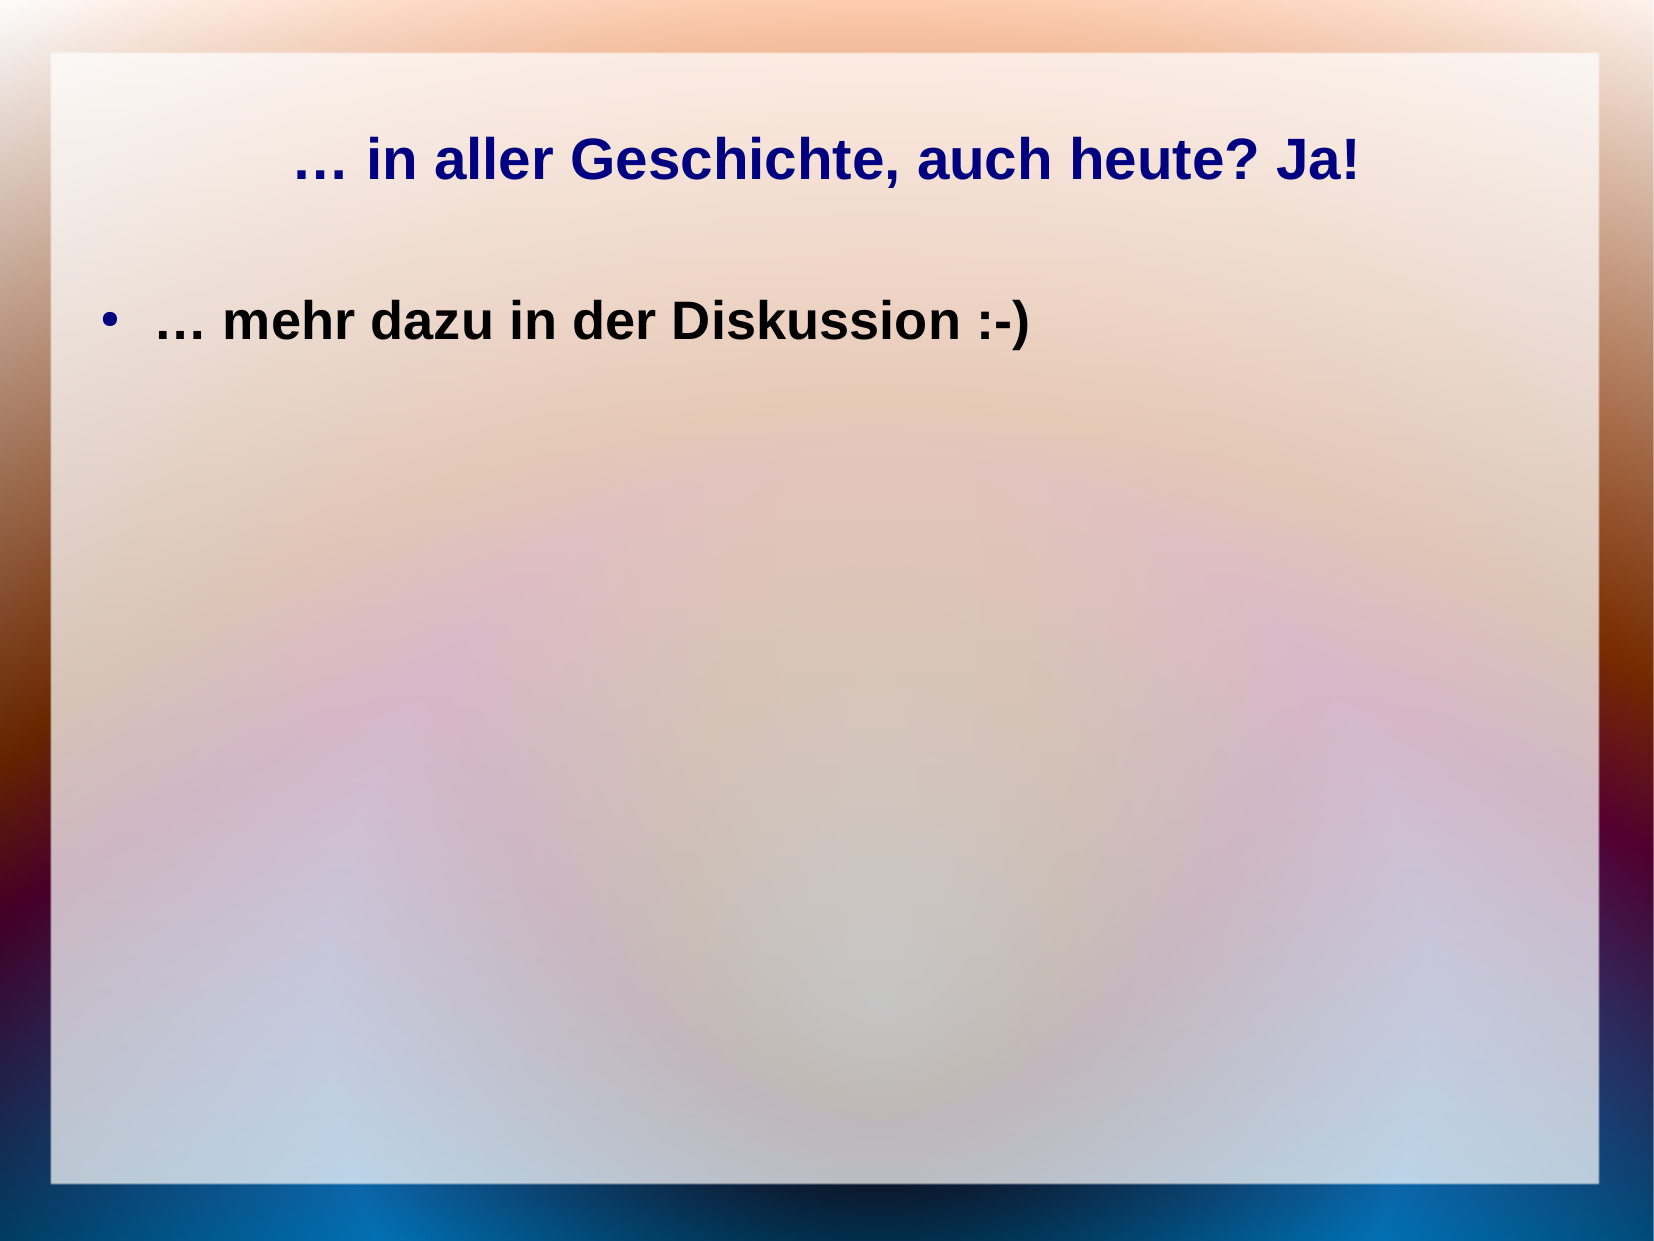

# … in aller Geschichte, auch heute? Ja!
… mehr dazu in der Diskussion :-)